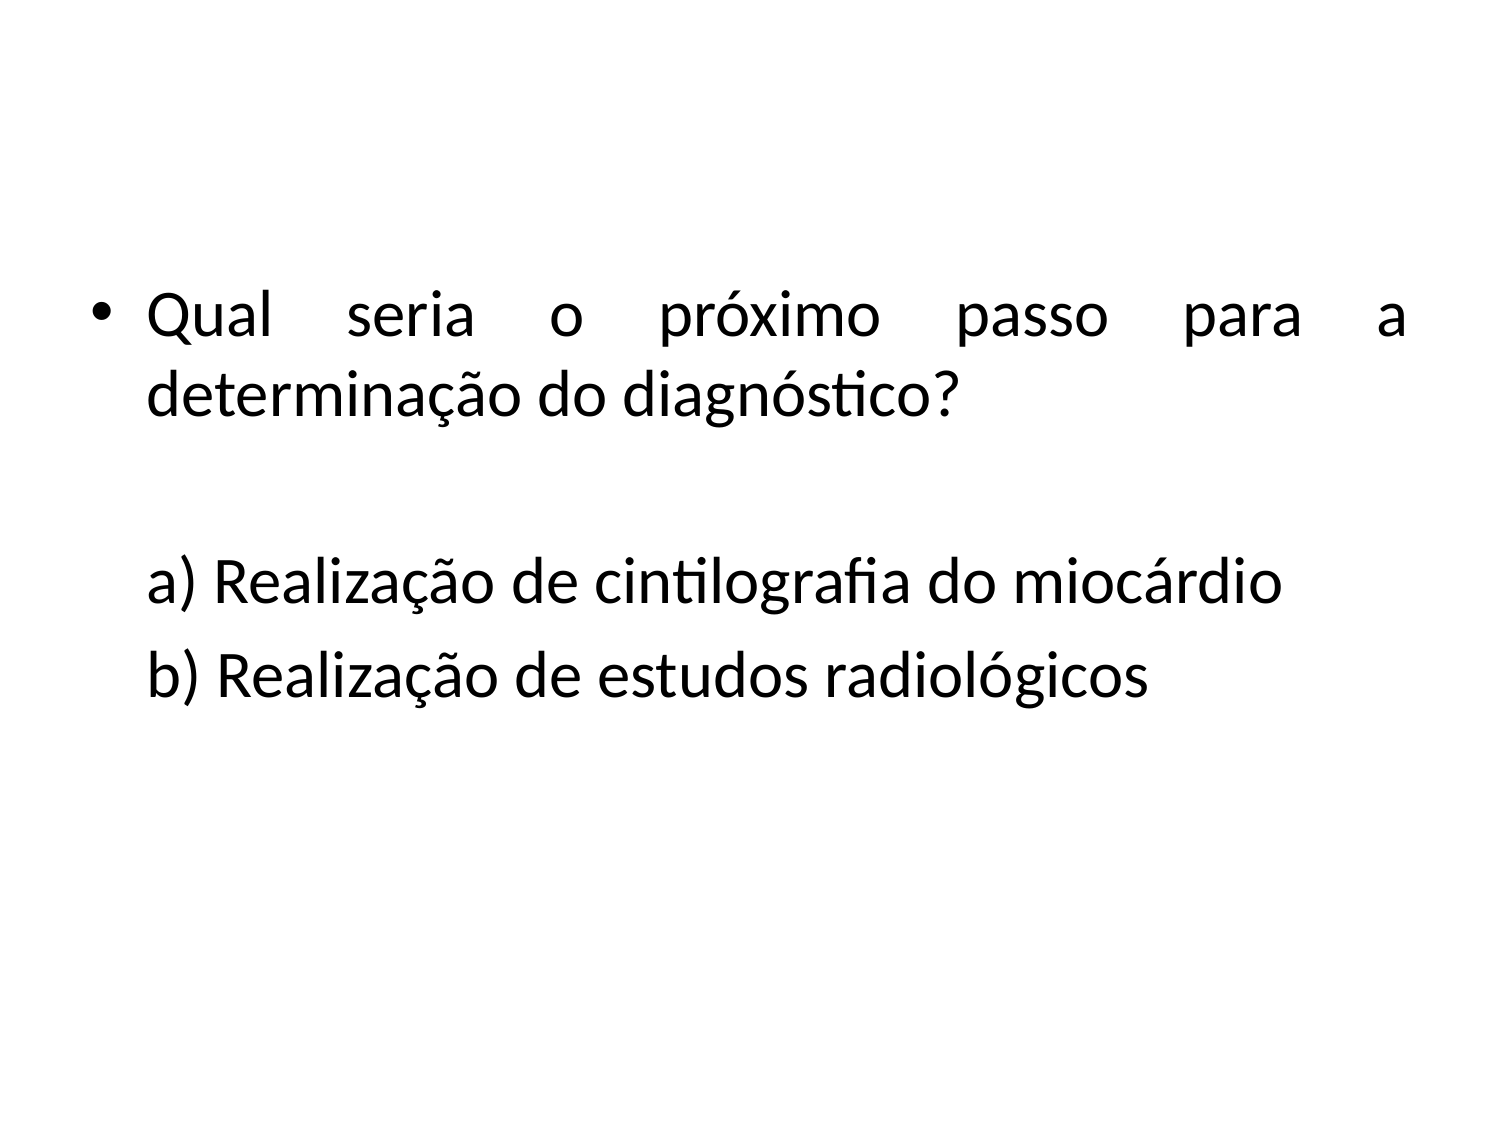

# Qual seria o próximo passo para a determinação do diagnóstico?
	a) Realização de cintilografia do miocárdio
	b) Realização de estudos radiológicos